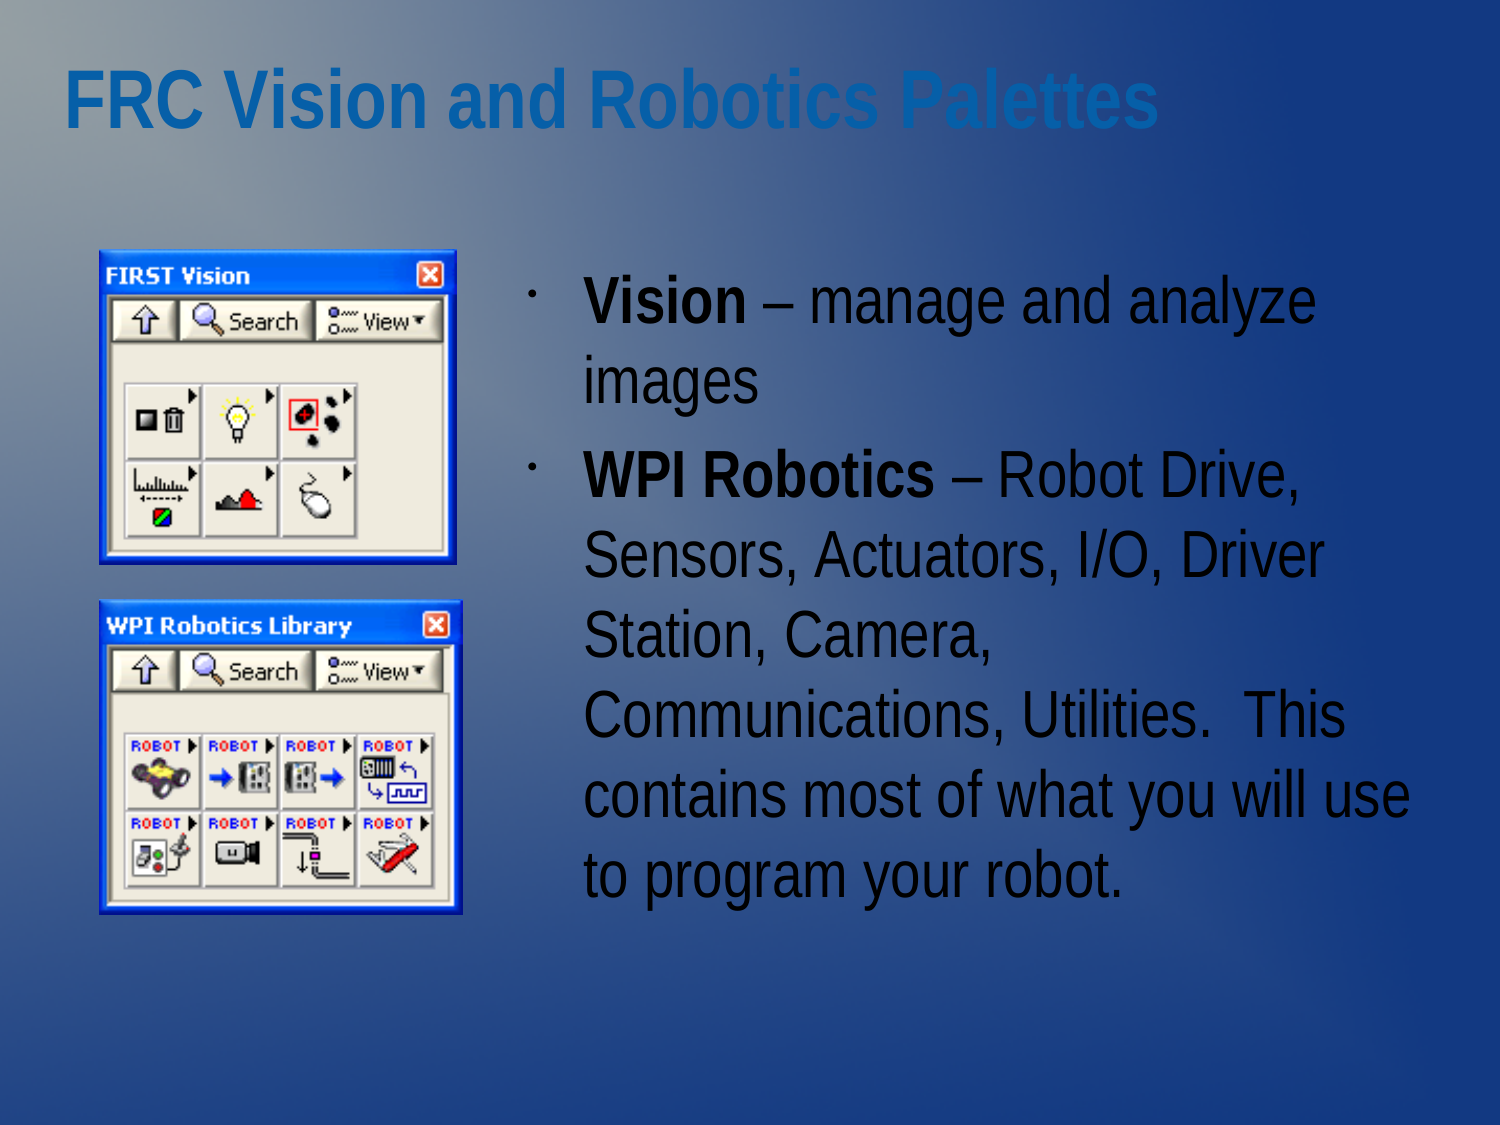

# FRC Vision and Robotics Palettes
Vision – manage and analyze images
WPI Robotics – Robot Drive, Sensors, Actuators, I/O, Driver Station, Camera, Communications, Utilities. This contains most of what you will use to program your robot.